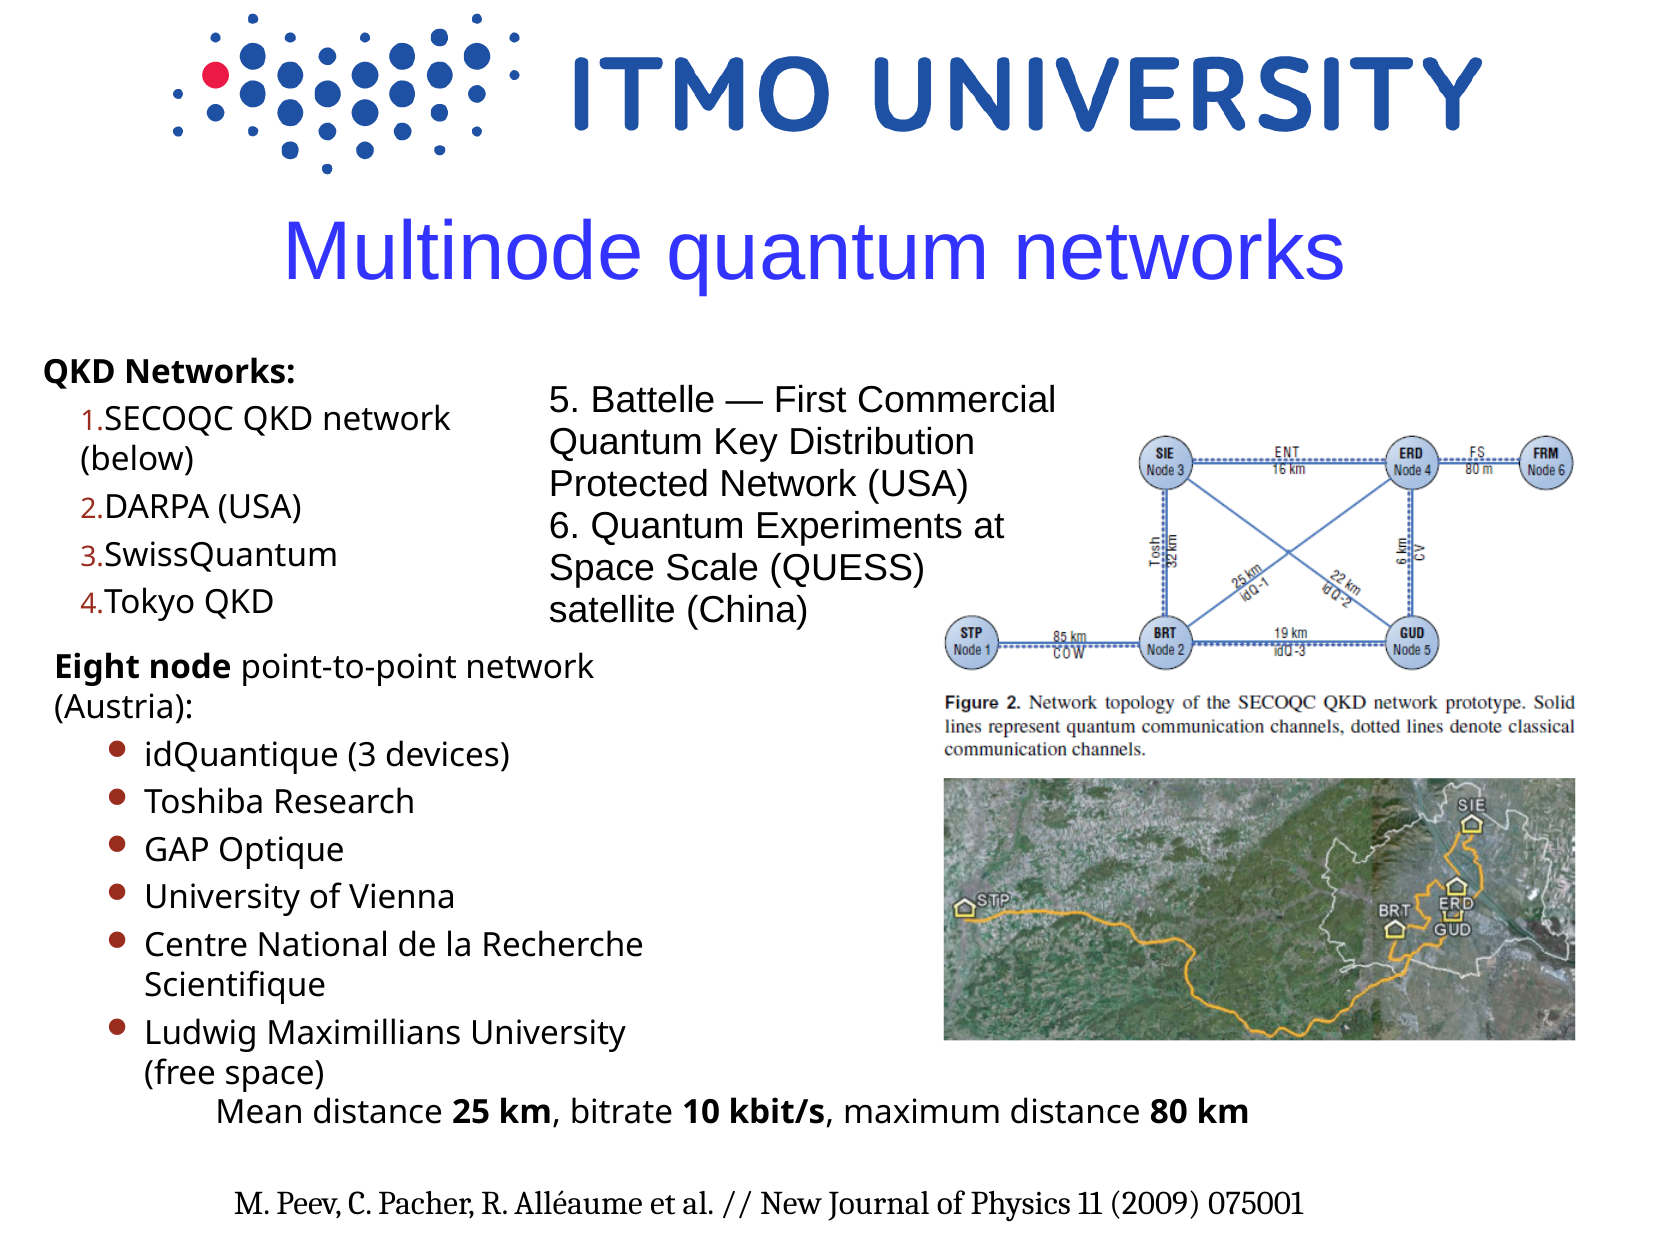

# Multinode quantum networks
QKD Networks:
SECOQC QKD network
(below)
DARPA (USA)
SwissQuantum
Tokyo QKD
5. Battelle — First Commercial
Quantum Key Distribution
Protected Network (USA)
6. Quantum Experiments at
Space Scale (QUESS)
satellite (China)
Eight node point-to-point network (Austria):
idQuantique (3 devices)
Toshiba Research
GAP Optique
University of Vienna
Centre National de la Recherche
Scientifique
Ludwig Maximillians University
(free space)
Mean distance 25 km, bitrate 10 kbit/s, maximum distance 80 km
M. Peev, C. Pacher, R. Alléaume et al. // New Journal of Physics 11 (2009) 075001